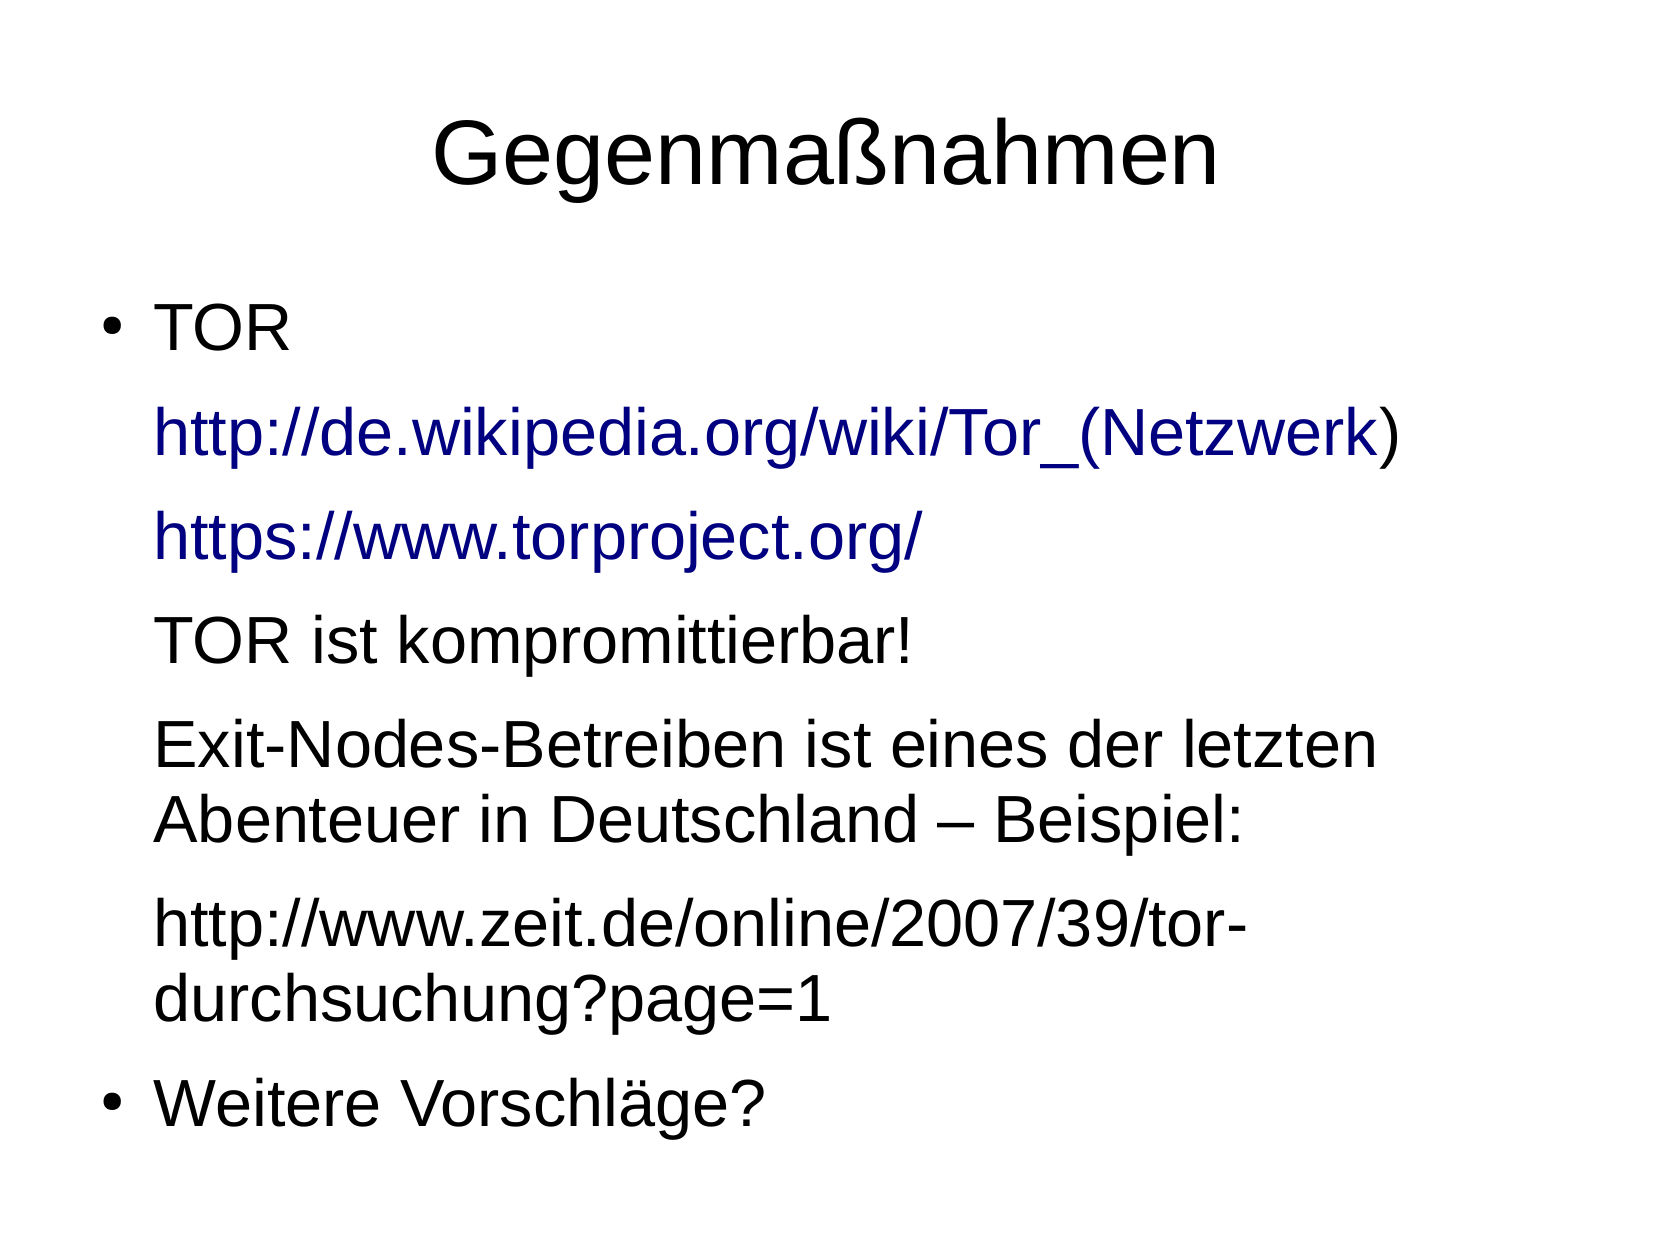

# Gegenmaßnahmen
TOR
http://de.wikipedia.org/wiki/Tor_(Netzwerk)
https://www.torproject.org/
TOR ist kompromittierbar!
Exit-Nodes-Betreiben ist eines der letzten Abenteuer in Deutschland – Beispiel:
http://www.zeit.de/online/2007/39/tor-durchsuchung?page=1
Weitere Vorschläge?